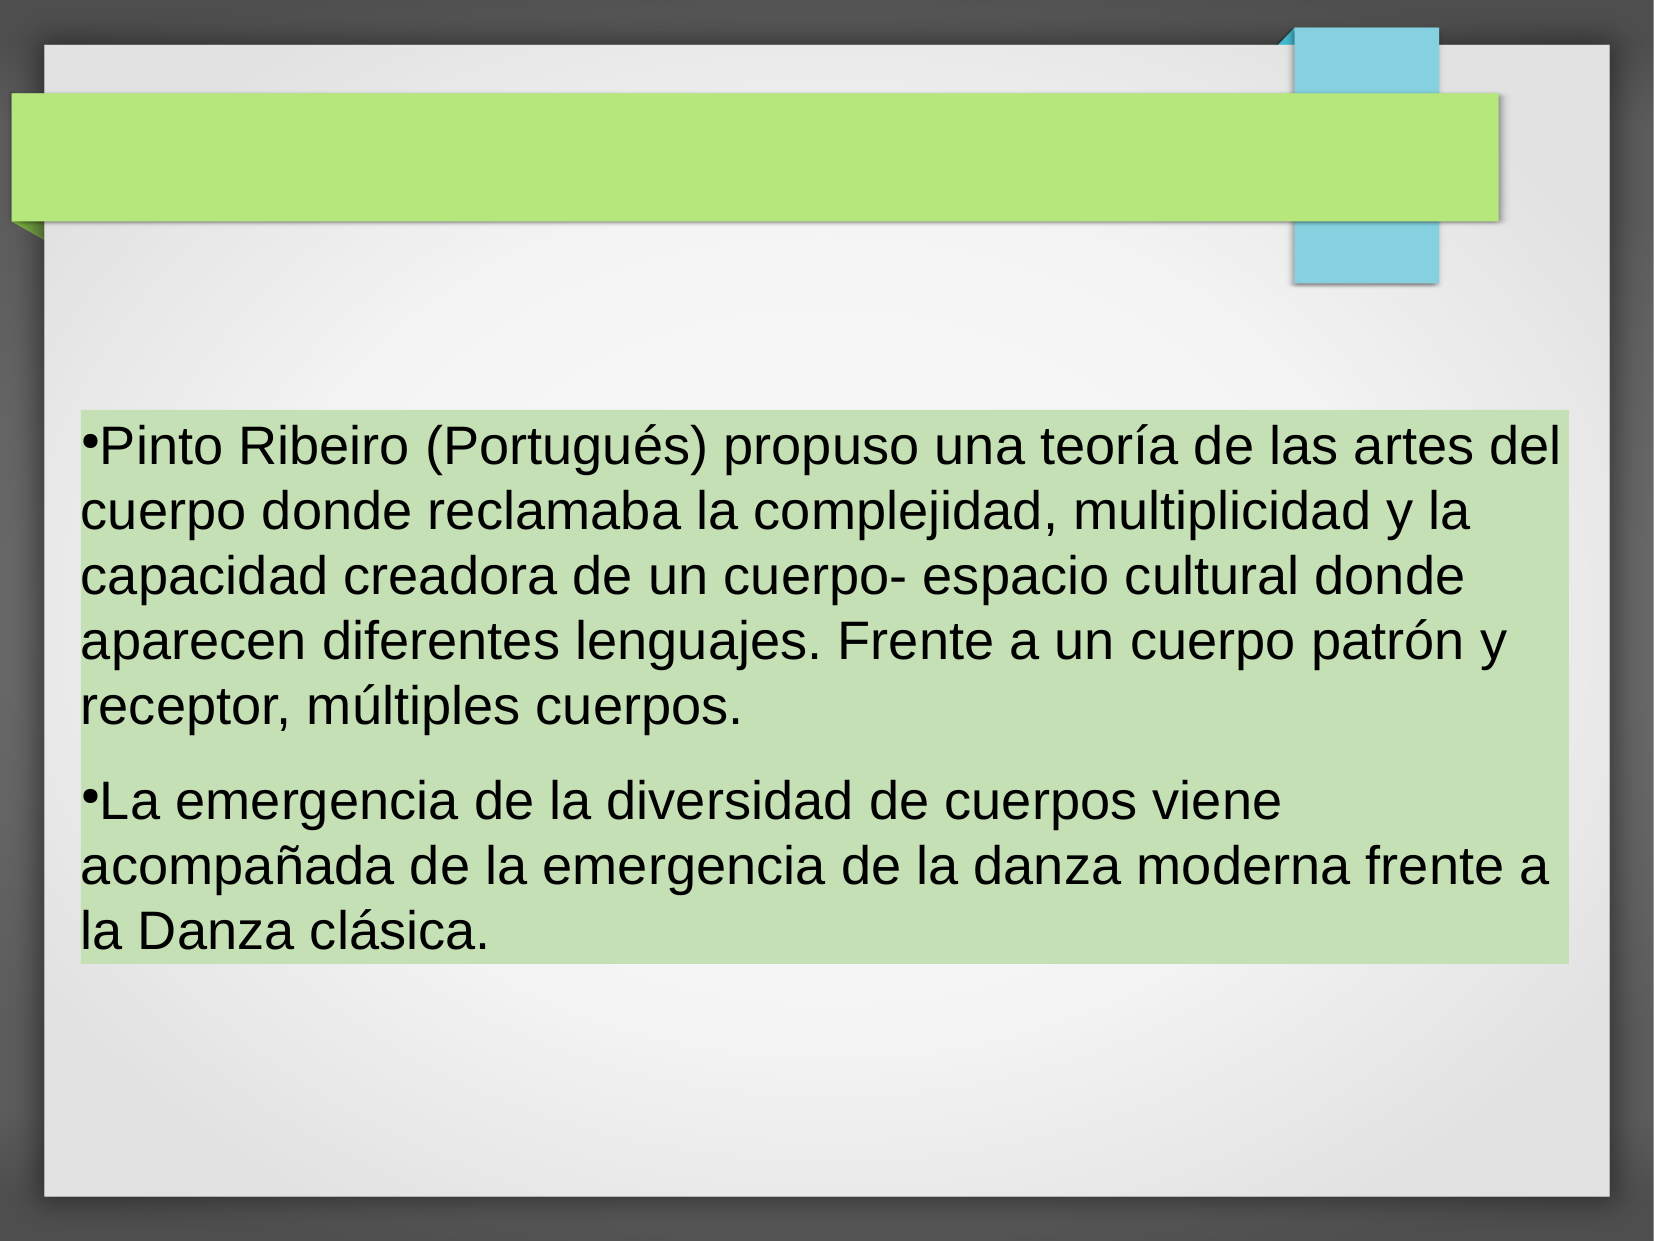

# Pinto Ribeiro (Portugués) propuso una teoría de las artes del cuerpo donde reclamaba la complejidad, multiplicidad y la capacidad creadora de un cuerpo- espacio cultural donde aparecen diferentes lenguajes. Frente a un cuerpo patrón y receptor, múltiples cuerpos.
La emergencia de la diversidad de cuerpos viene acompañada de la emergencia de la danza moderna frente a la Danza clásica.